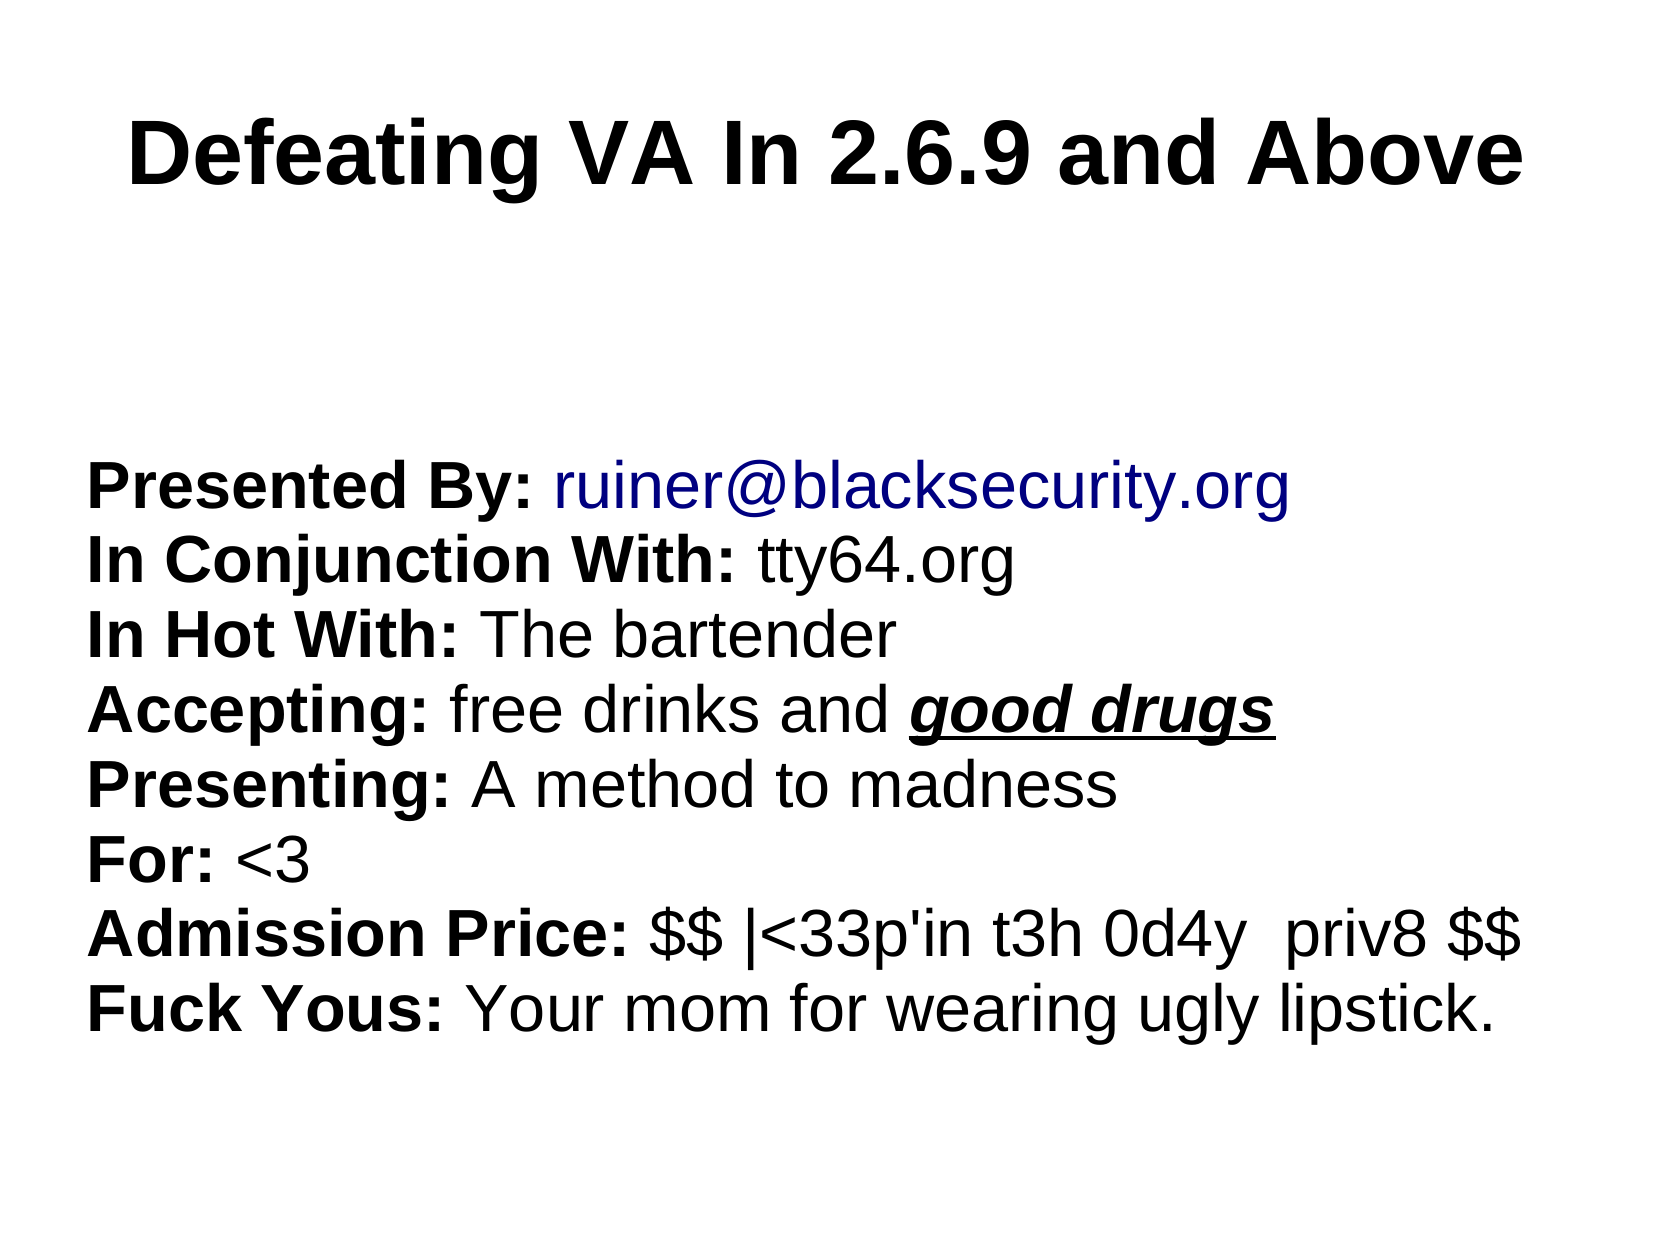

# Defeating VA In 2.6.9 and Above
Presented By: ruiner@blacksecurity.org
In Conjunction With: tty64.org
In Hot With: The bartender
Accepting: free drinks and good drugs
Presenting: A method to madness
For: <3
Admission Price: $$ |<33p'in t3h 0d4y priv8 $$
Fuck Yous: Your mom for wearing ugly lipstick.